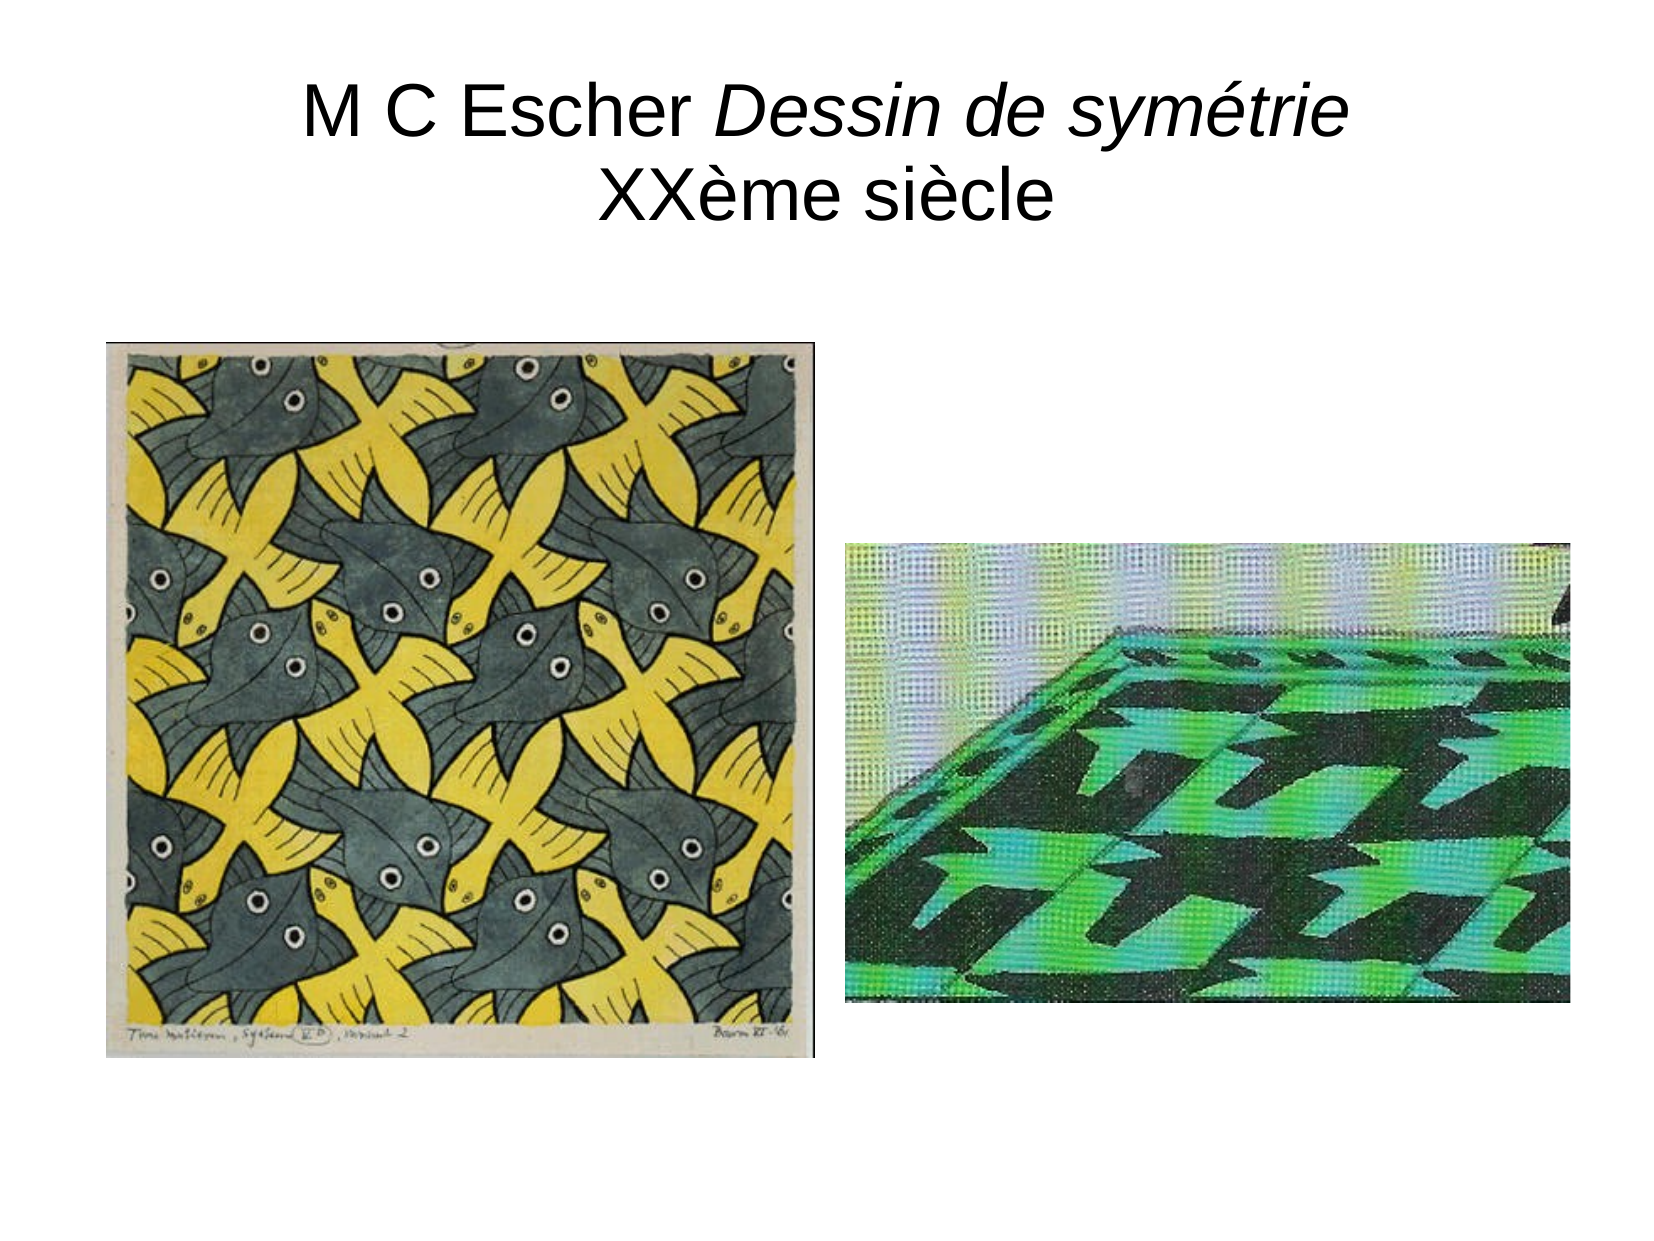

# M C Escher Dessin de symétrie XXème siècle